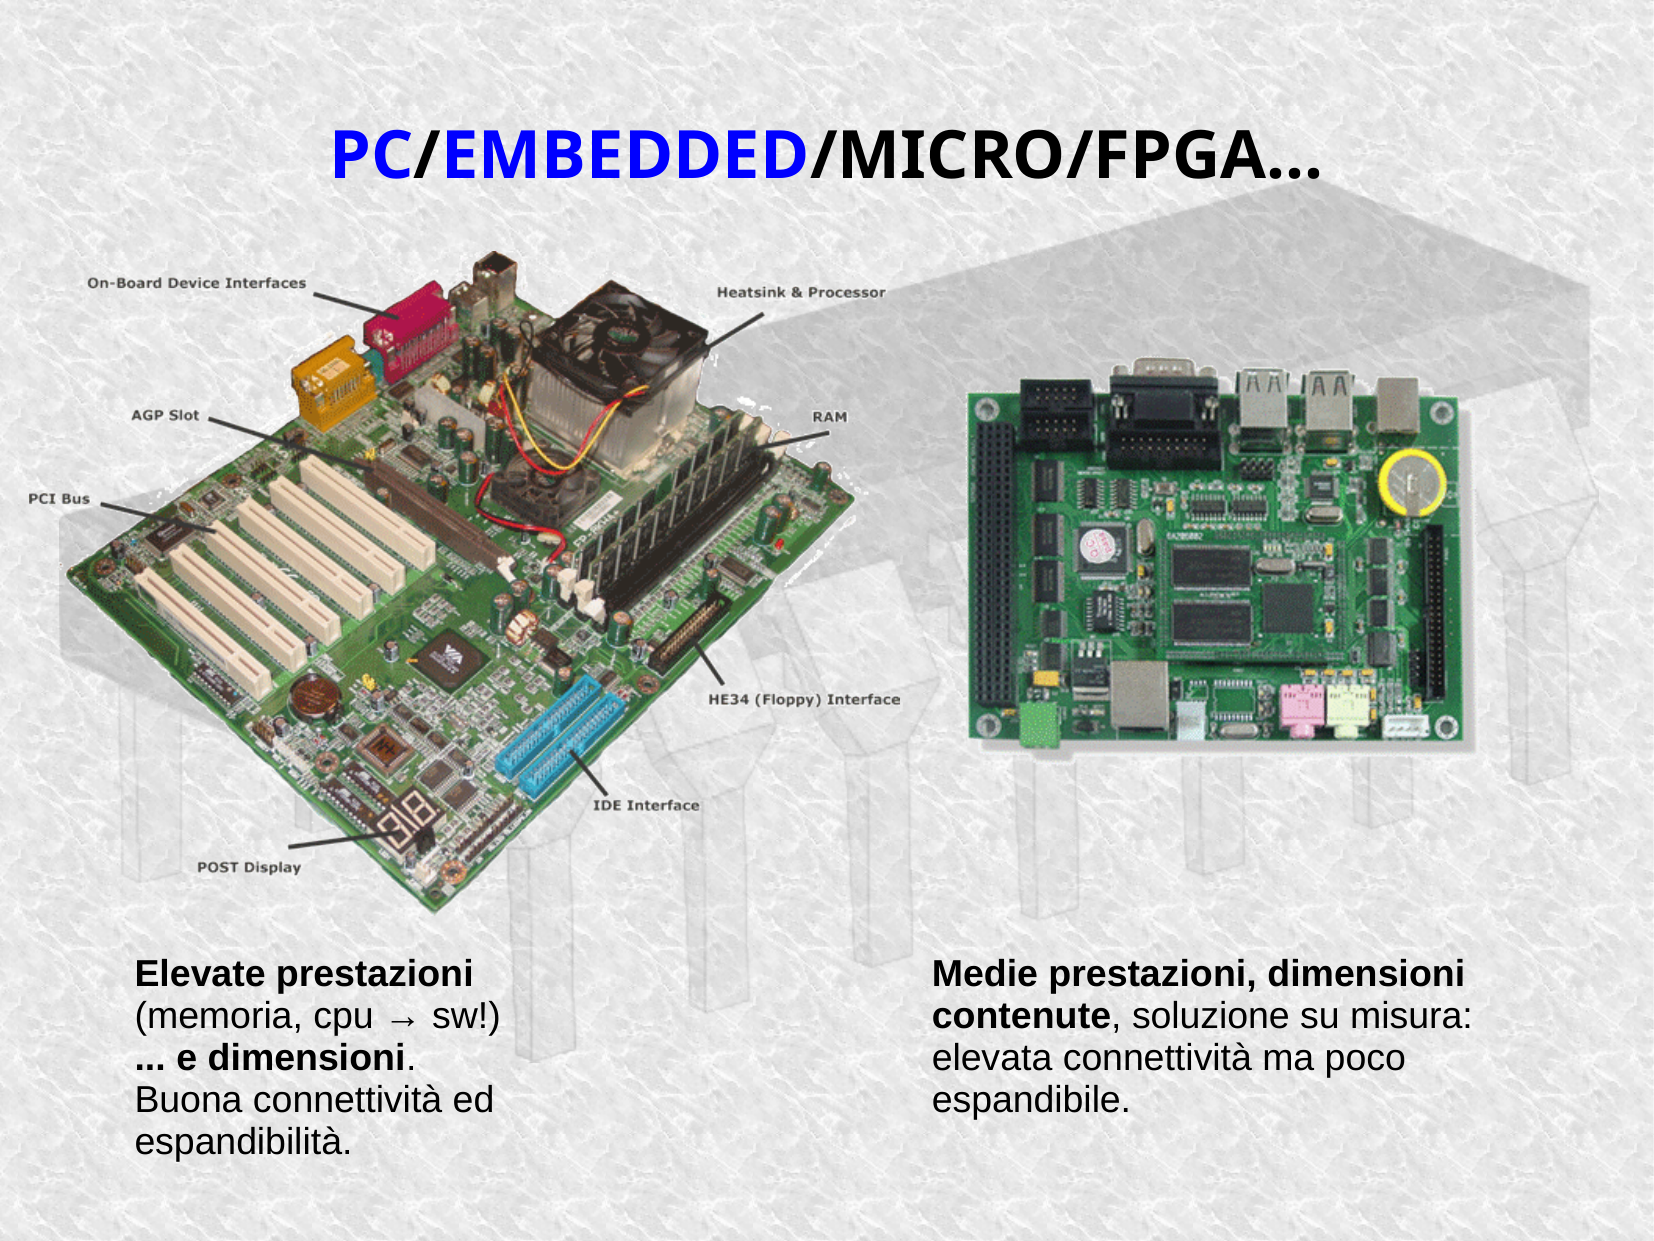

# PC/EMBEDDED/MICRO/FPGA...
Elevate prestazioni (memoria, cpu → sw!)
... e dimensioni.
Buona connettività ed espandibilità.
Medie prestazioni, dimensioni contenute, soluzione su misura: elevata connettività ma poco espandibile.